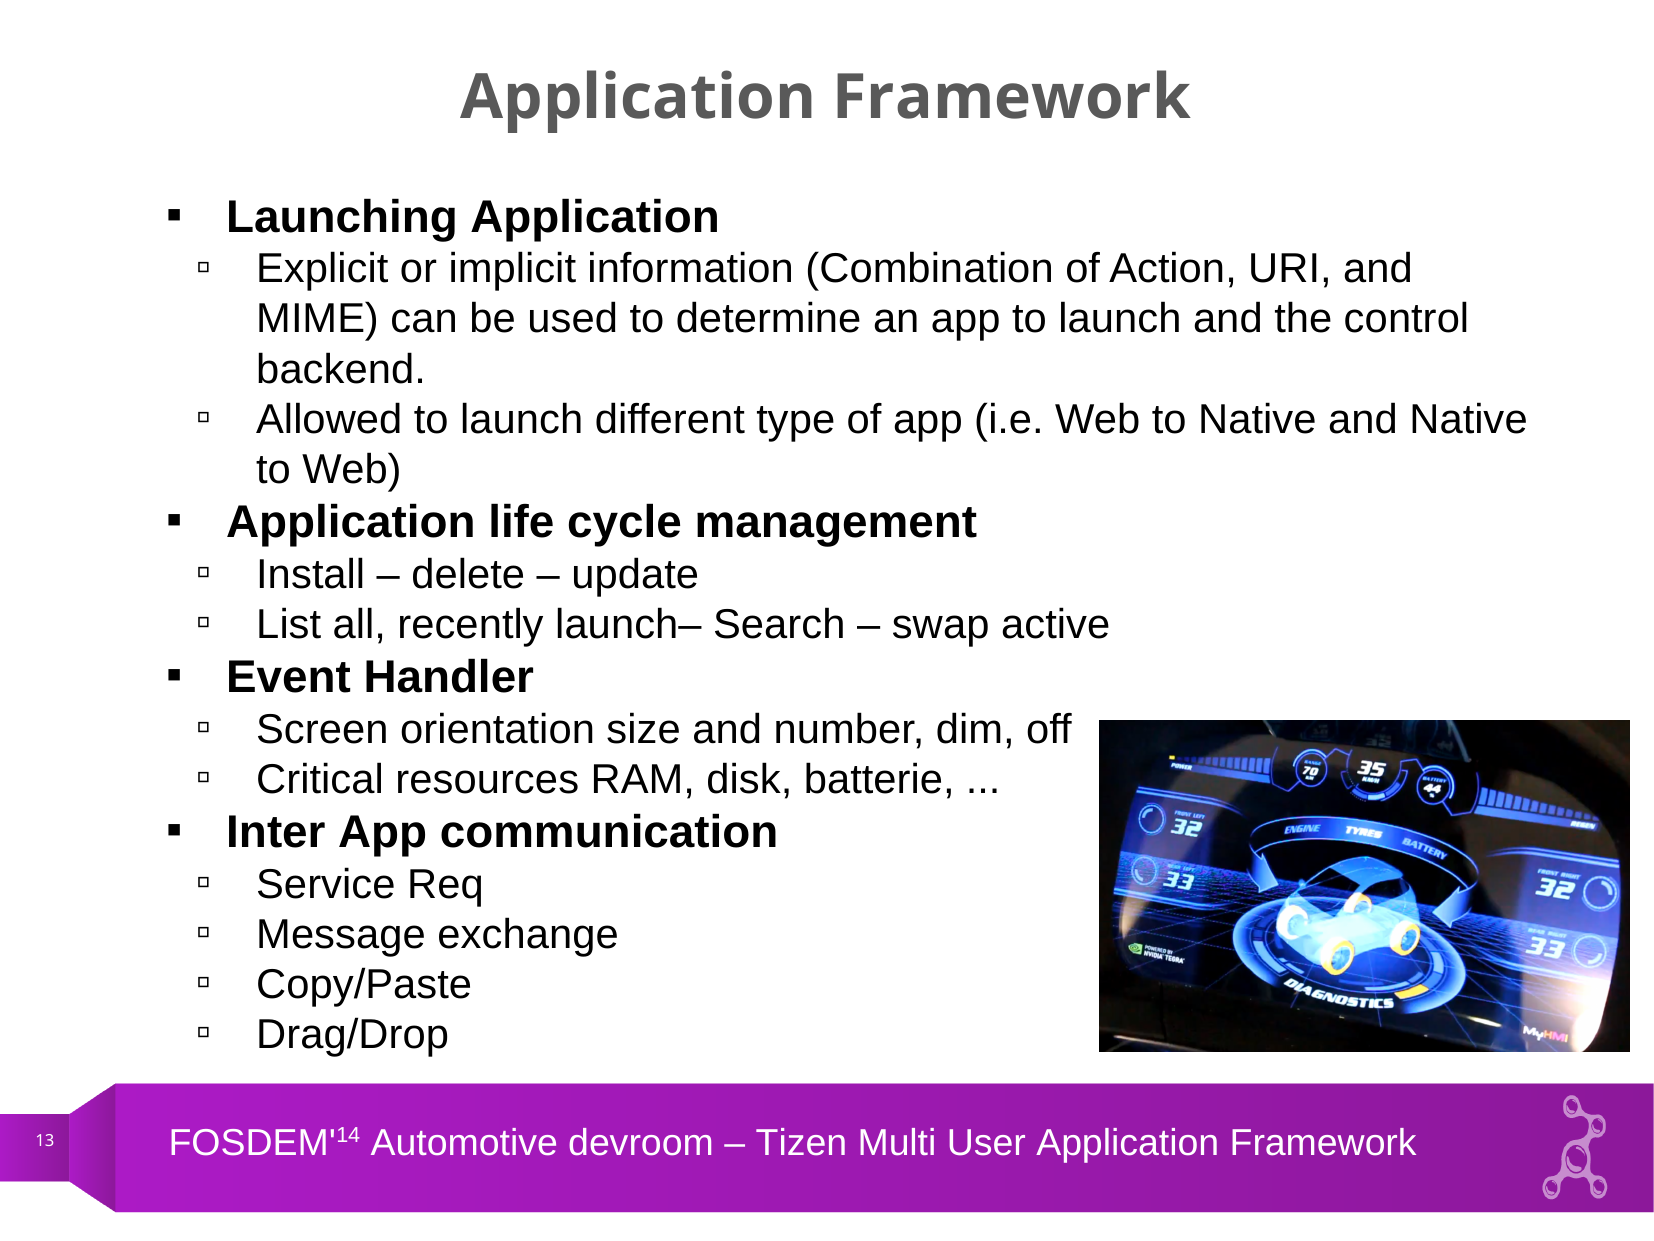

# Application Framework
Launching Application
Explicit or implicit information (Combination of Action, URI, and MIME) can be used to determine an app to launch and the control backend.
Allowed to launch different type of app (i.e. Web to Native and Native to Web)
Application life cycle management
Install – delete – update
List all, recently launch– Search – swap active
Event Handler
Screen orientation size and number, dim, off
Critical resources RAM, disk, batterie, ...
Inter App communication
Service Req
Message exchange
Copy/Paste
Drag/Drop